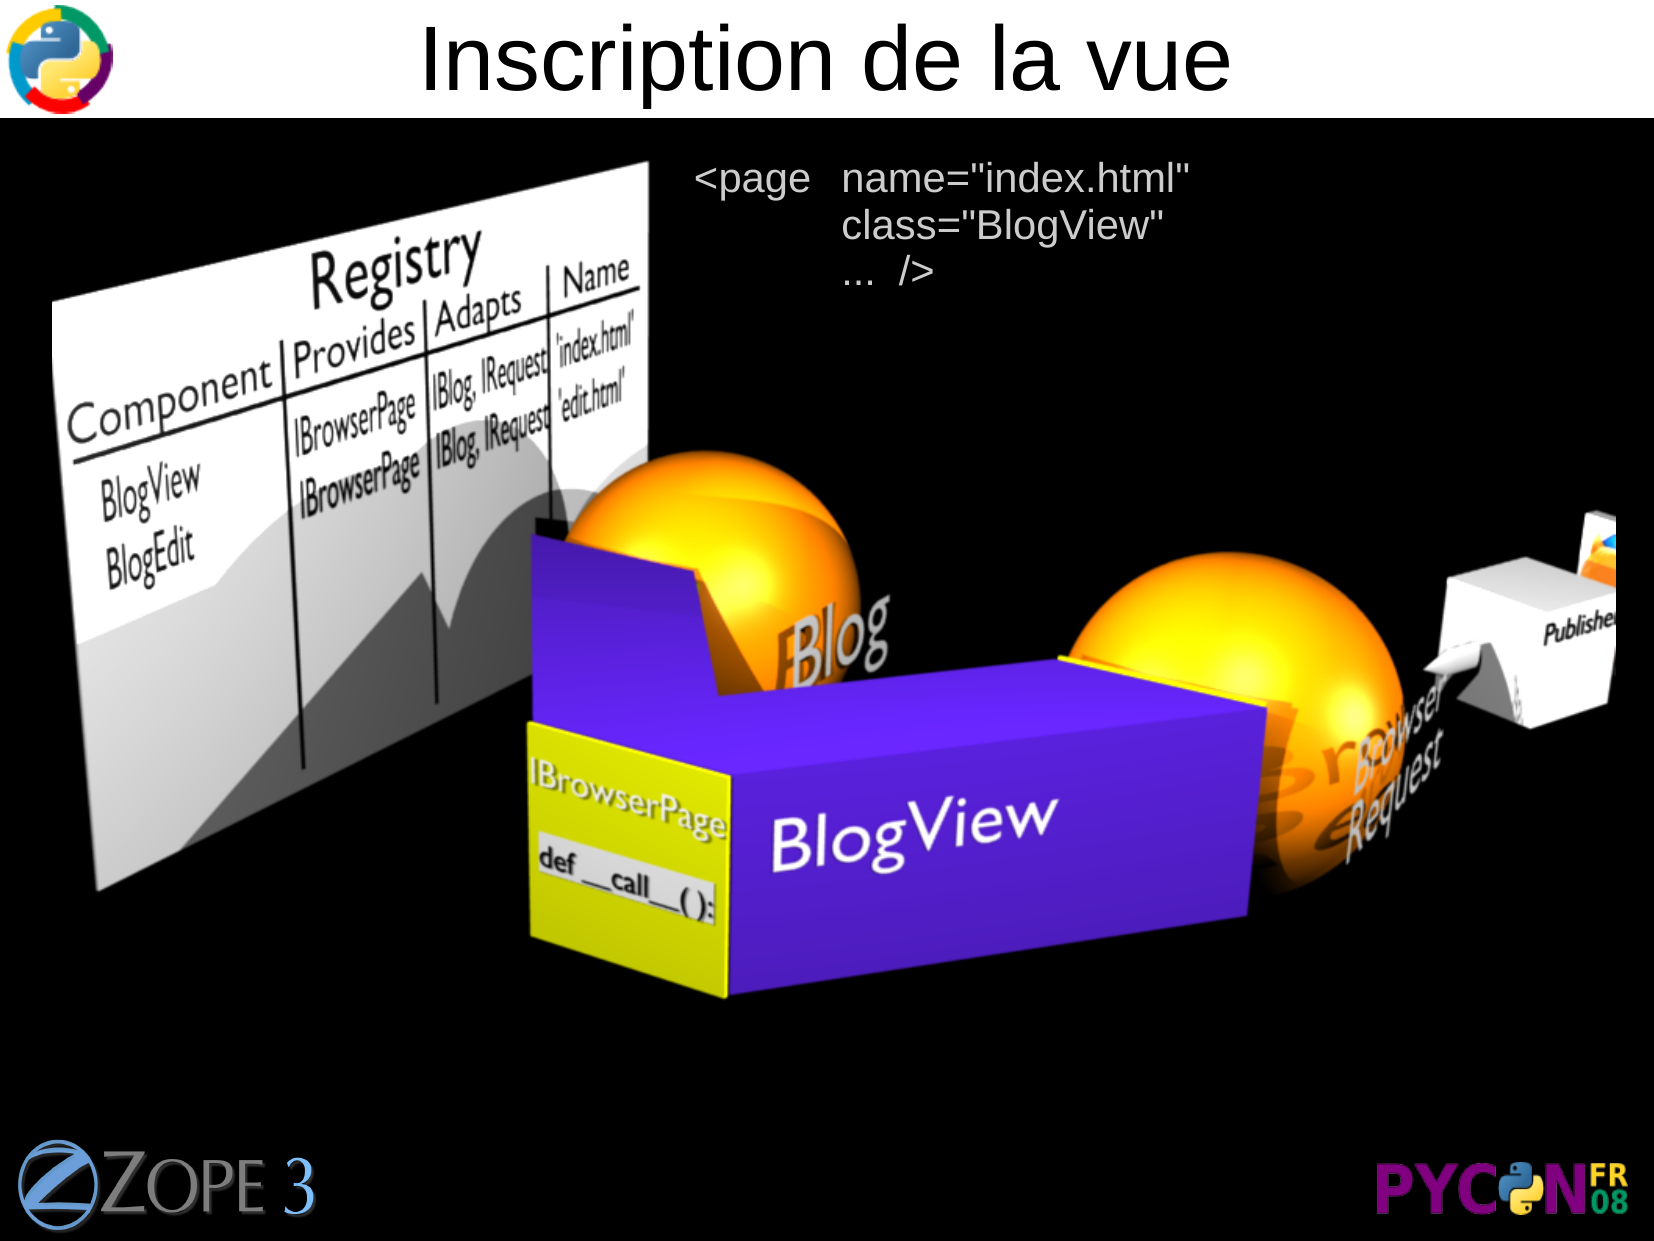

# Inscription de la vue
<page	name="index.html"
		class="BlogView"
		... />